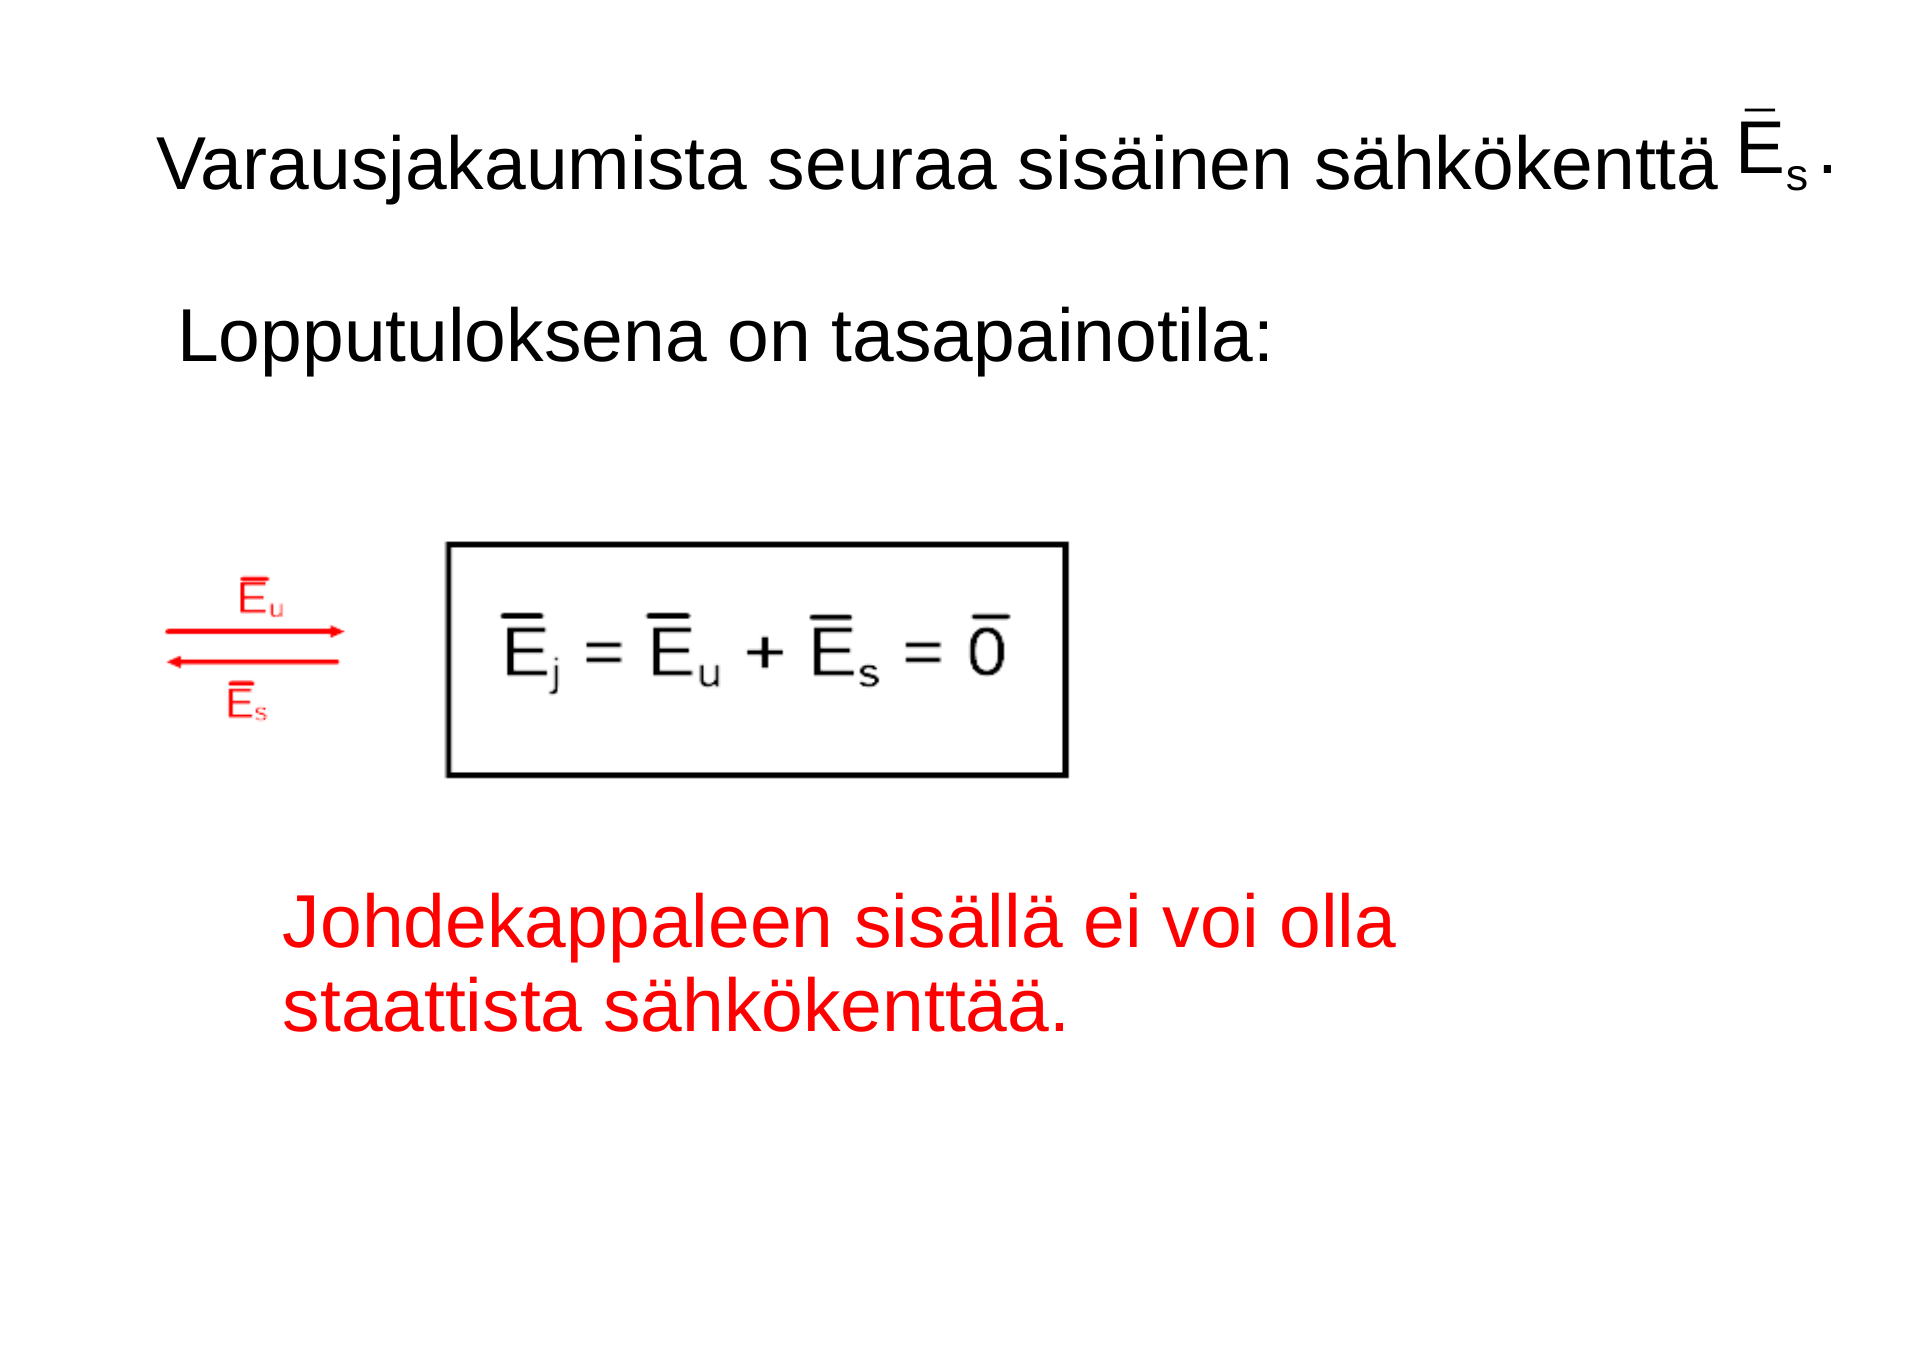

Varausjakaumista seuraa sisäinen sähkökenttä
 Lopputuloksena on tasapainotila:
Johdekappaleen sisällä ei voi olla
staattista sähkökenttää.